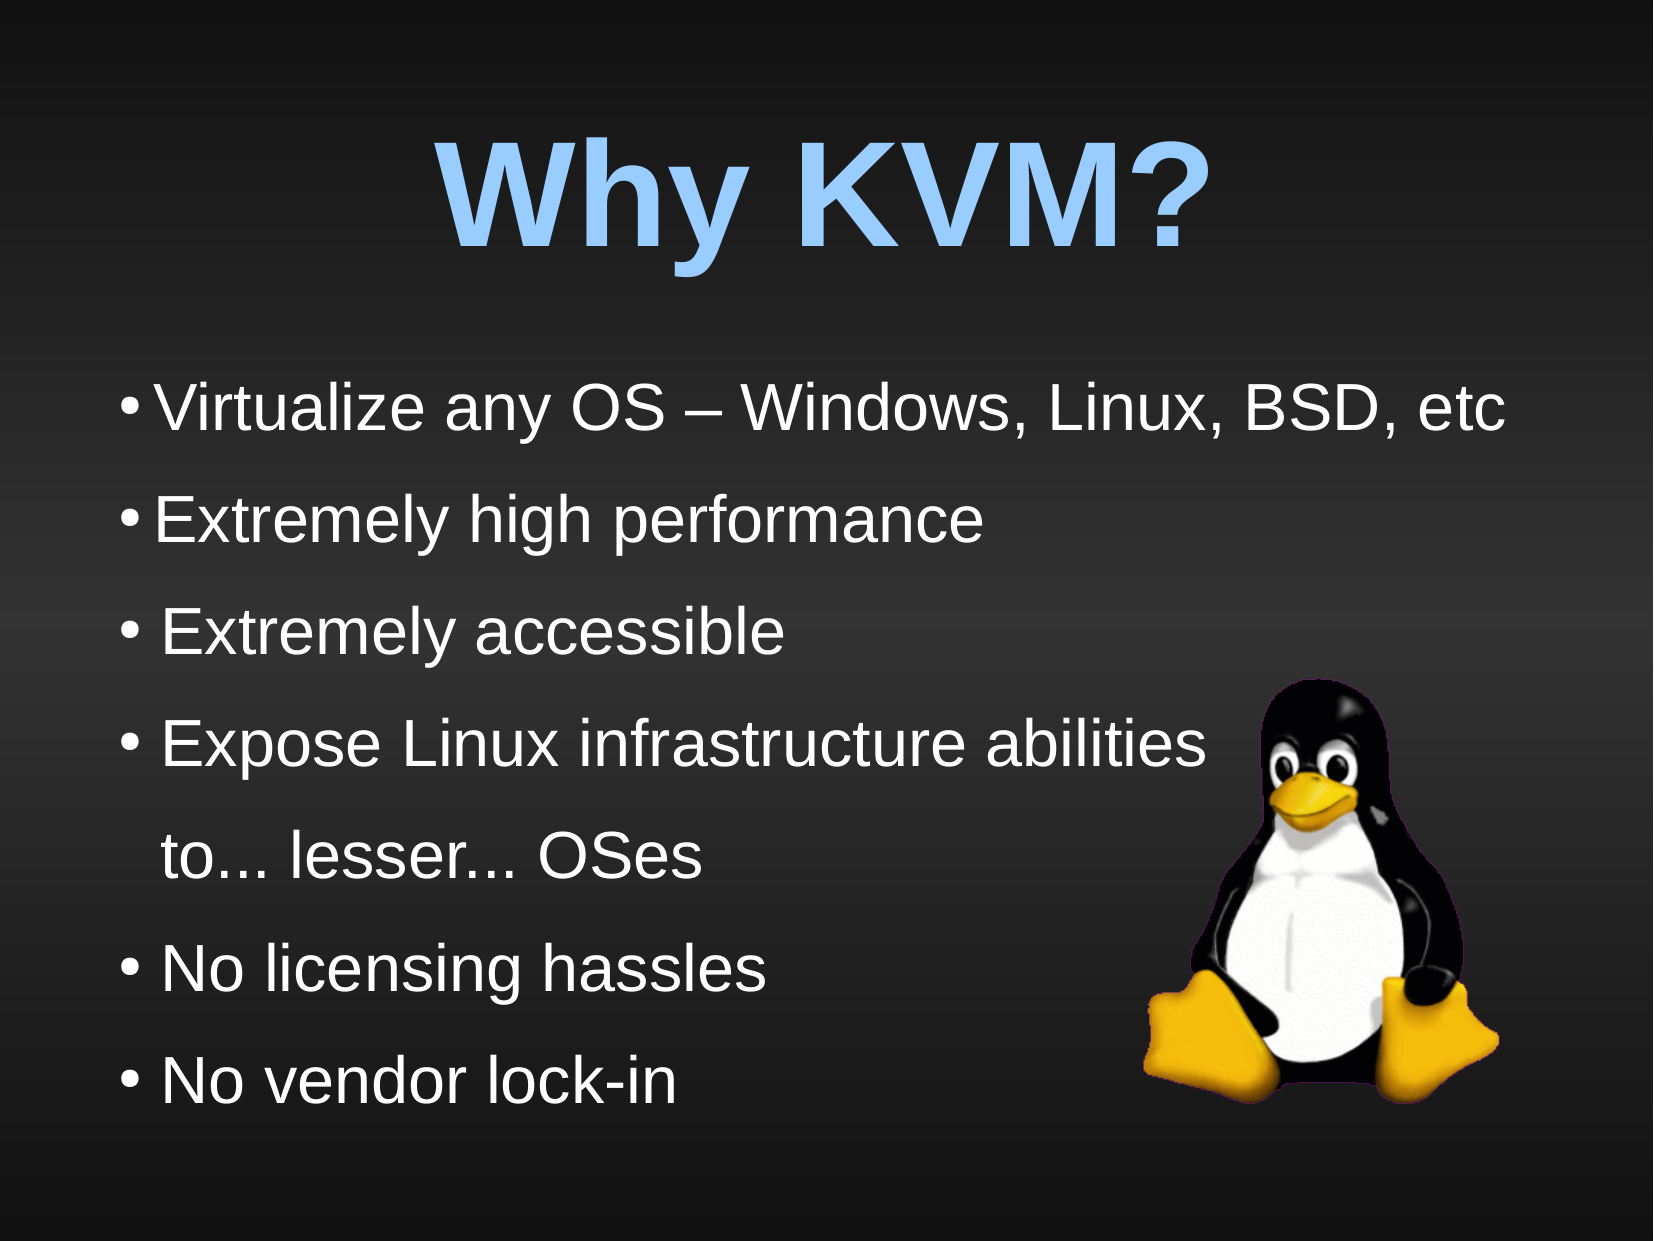

# Why KVM?
Virtualize any OS – Windows, Linux, BSD, etc
Extremely high performance
 Extremely accessible
 Expose Linux infrastructure abilities
 to... lesser... OSes
 No licensing hassles
 No vendor lock-in